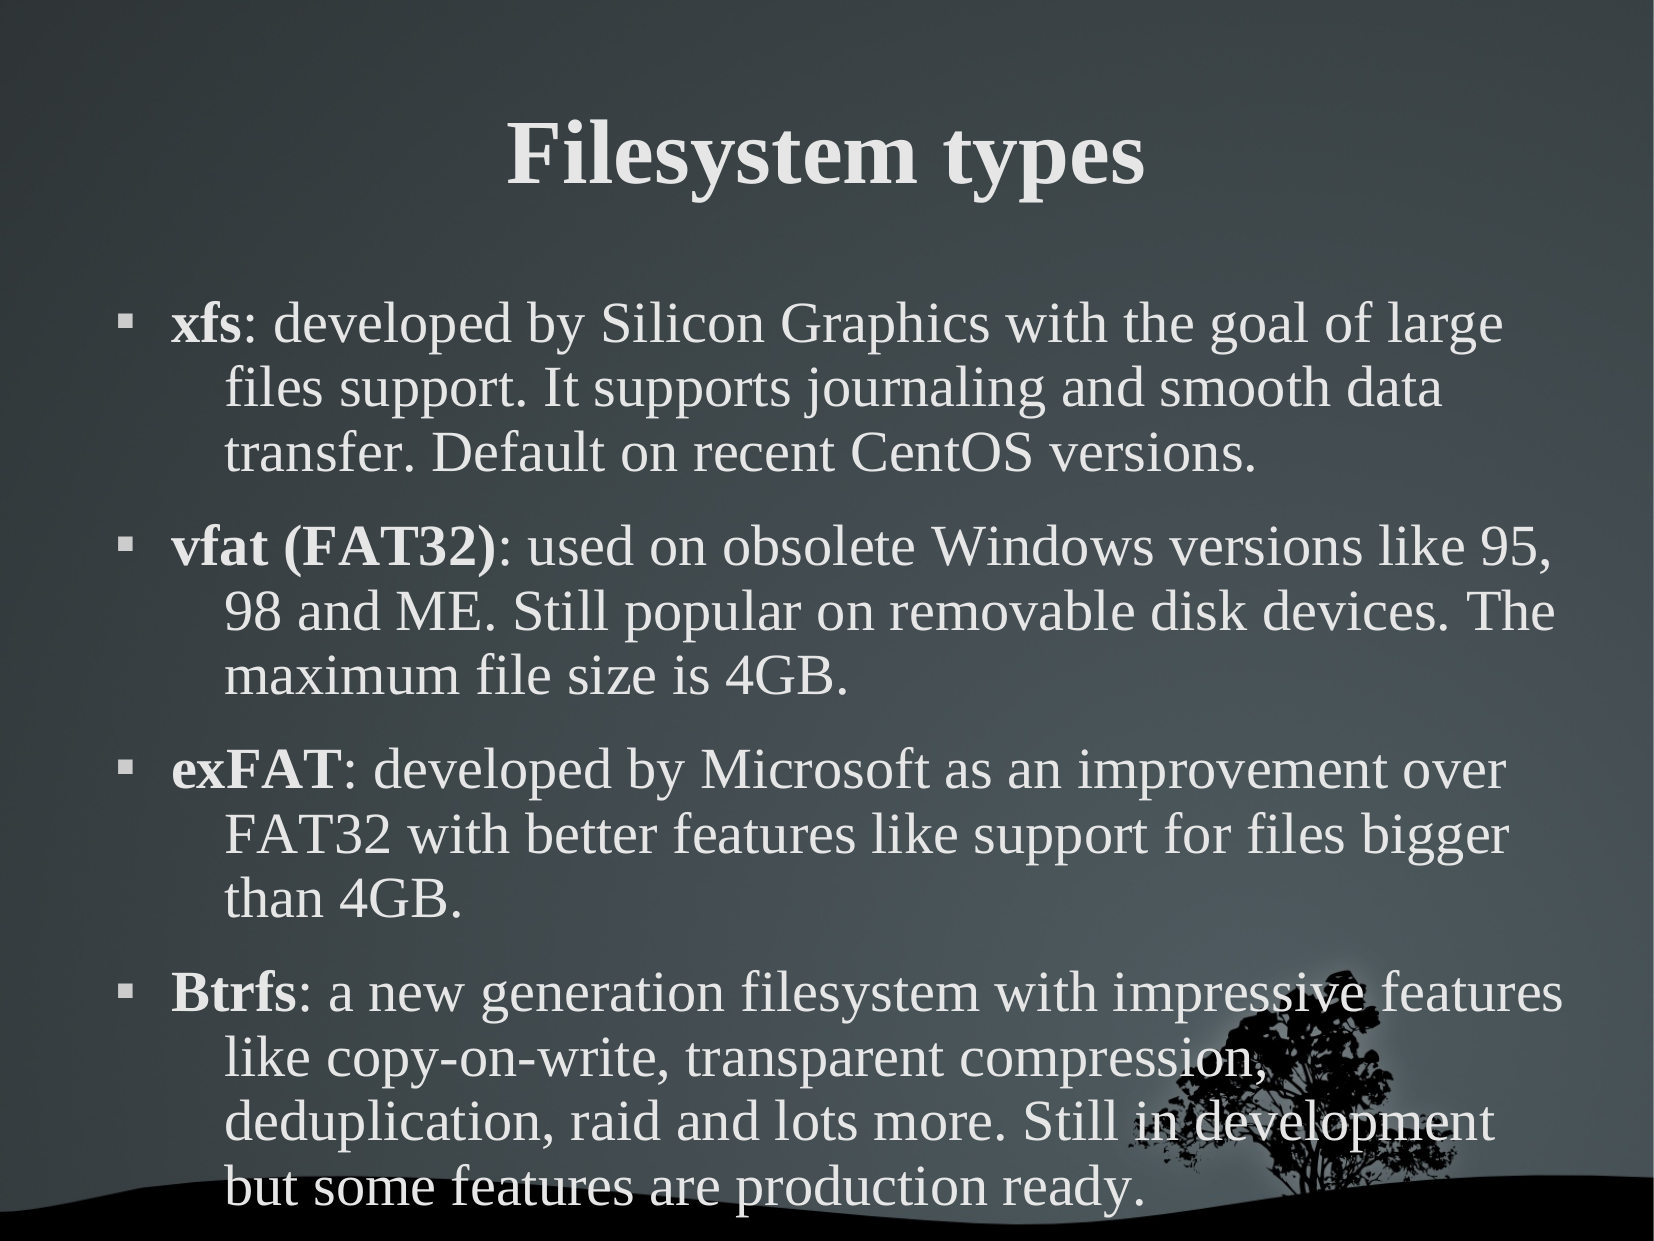

Filesystem types
# xfs: developed by Silicon Graphics with the goal of large files support. It supports journaling and smooth data transfer. Default on recent CentOS versions.
vfat (FAT32): used on obsolete Windows versions like 95, 98 and ME. Still popular on removable disk devices. The maximum file size is 4GB.
exFAT: developed by Microsoft as an improvement over FAT32 with better features like support for files bigger than 4GB.
Btrfs: a new generation filesystem with impressive features like copy-on-write, transparent compression, deduplication, raid and lots more. Still in development but some features are production ready.